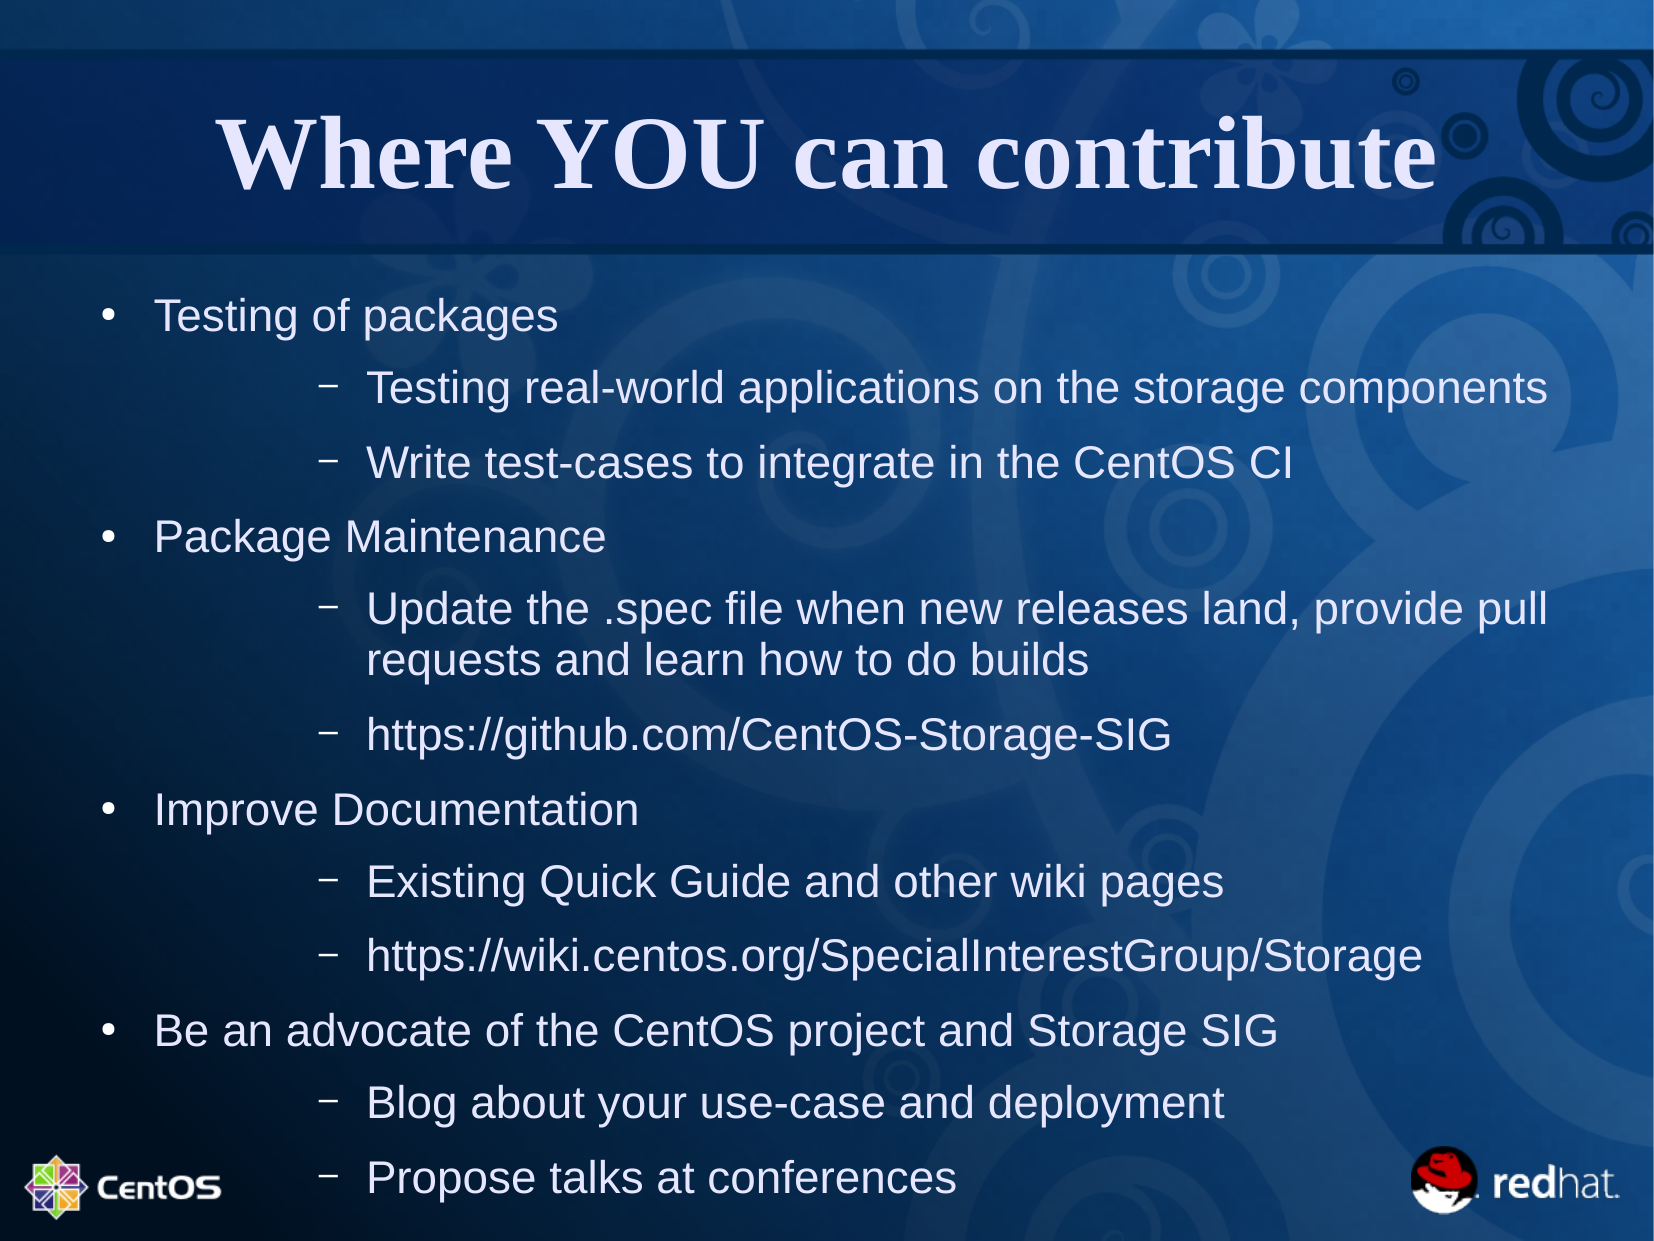

# Where YOU can contribute
Testing of packages
Testing real-world applications on the storage components
Write test-cases to integrate in the CentOS CI
Package Maintenance
Update the .spec file when new releases land, provide pull requests and learn how to do builds
https://github.com/CentOS-Storage-SIG
Improve Documentation
Existing Quick Guide and other wiki pages
https://wiki.centos.org/SpecialInterestGroup/Storage
Be an advocate of the CentOS project and Storage SIG
Blog about your use-case and deployment
Propose talks at conferences